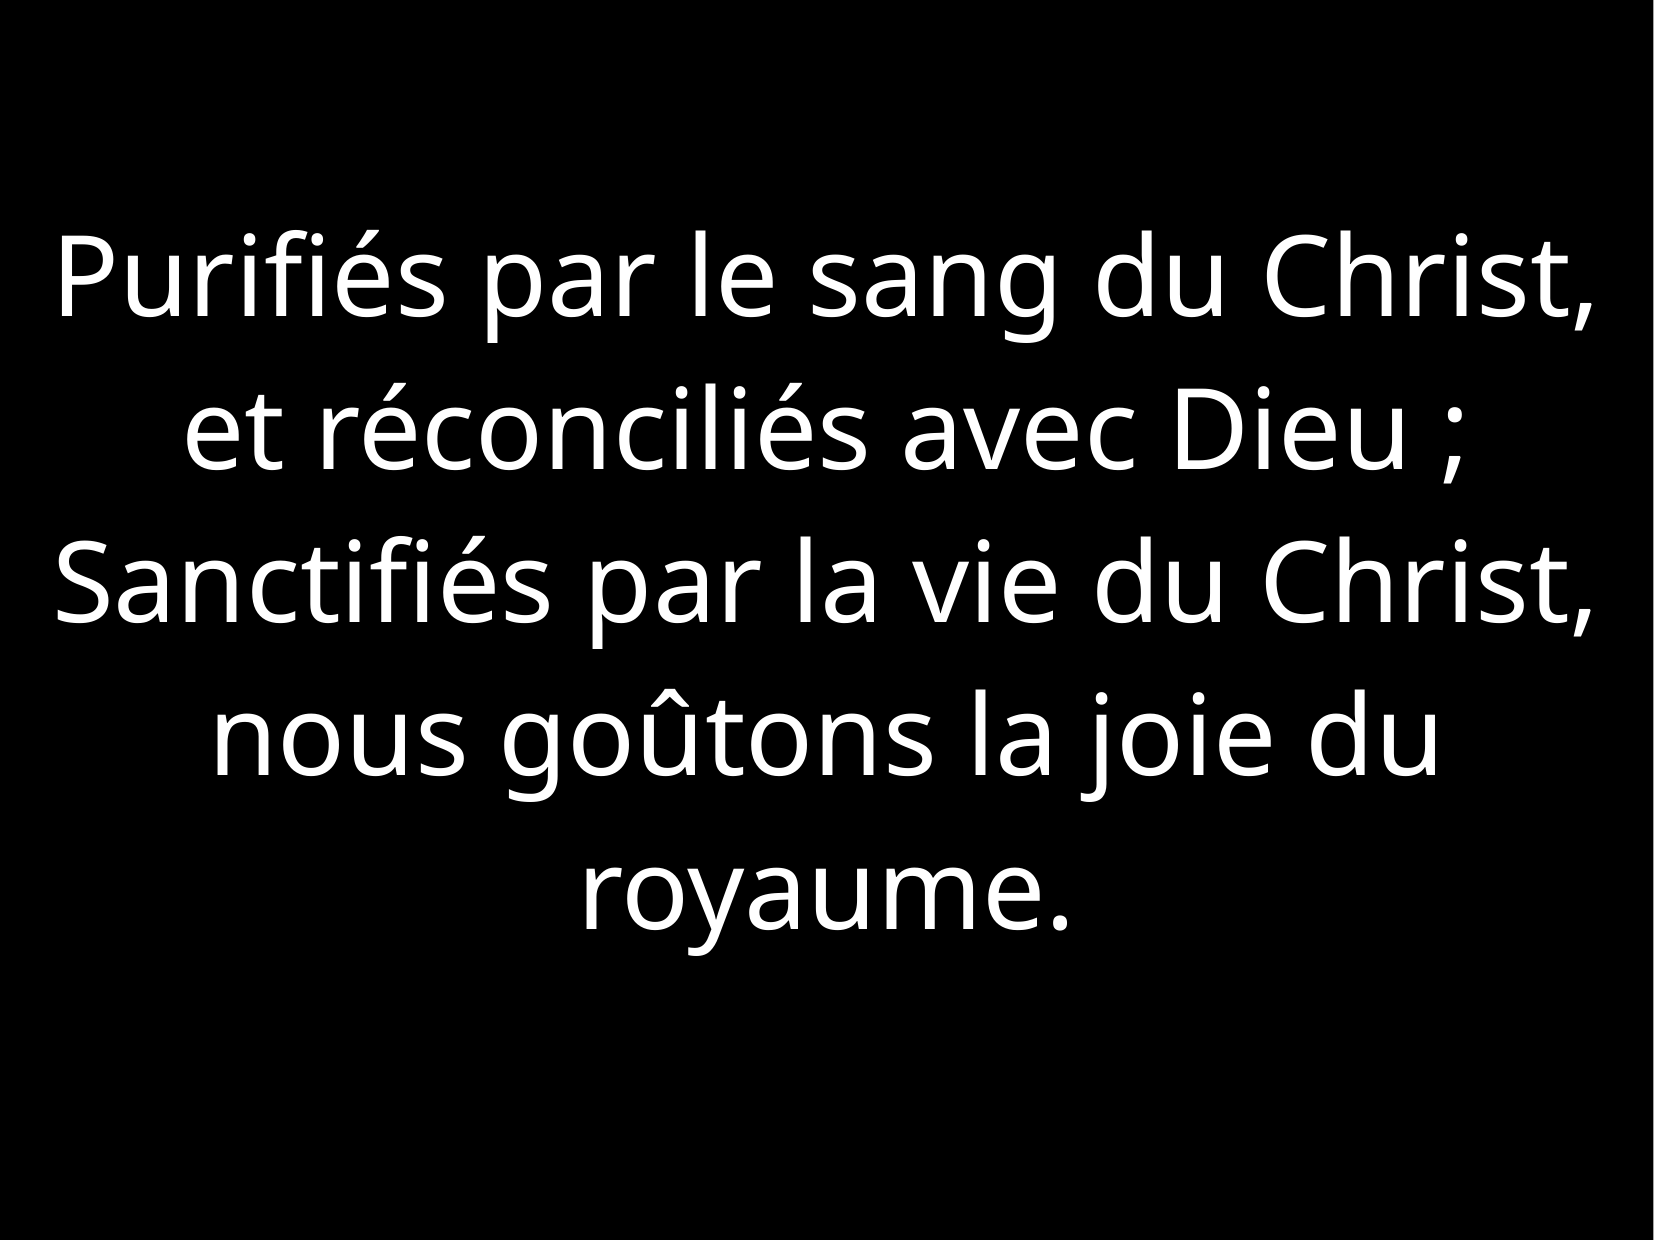

# Purifiés par le sang du Christ,
et réconciliés avec Dieu ;
Sanctifiés par la vie du Christ,
nous goûtons la joie du royaume.